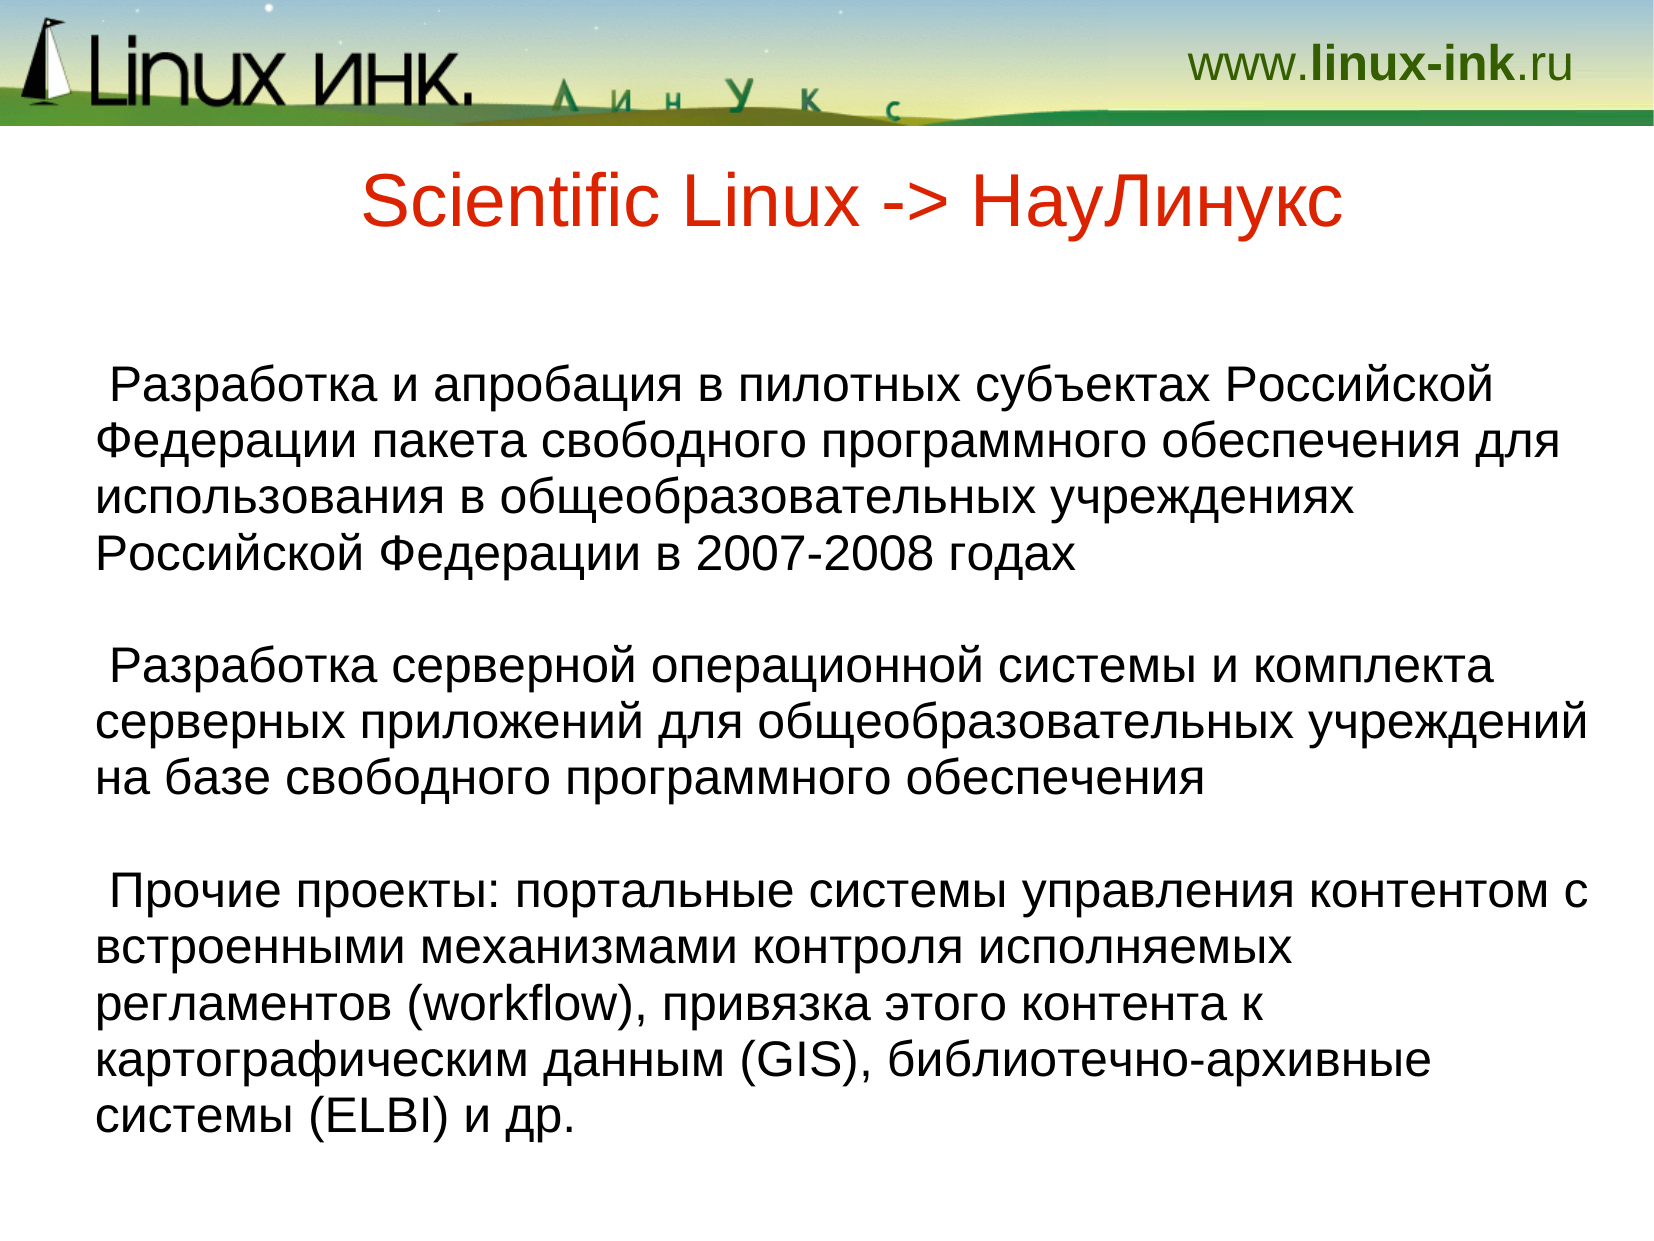

# Scientific Linux -> НауЛинукс
 Разработка и апробация в пилотных субъектах Российской Федерации пакета свободного программного обеспечения для использования в общеобразовательных учреждениях Российской Федерации в 2007-2008 годах
 Разработка серверной операционной системы и комплекта серверных приложений для общеобразовательных учреждений на базе свободного программного обеспечения
 Прочие проекты: портальные системы управления контентом с встроенными механизмами контроля исполняемых регламентов (workflow), привязка этого контента к картографическим данным (GIS), библиотечно-архивные системы (ELBI) и др.